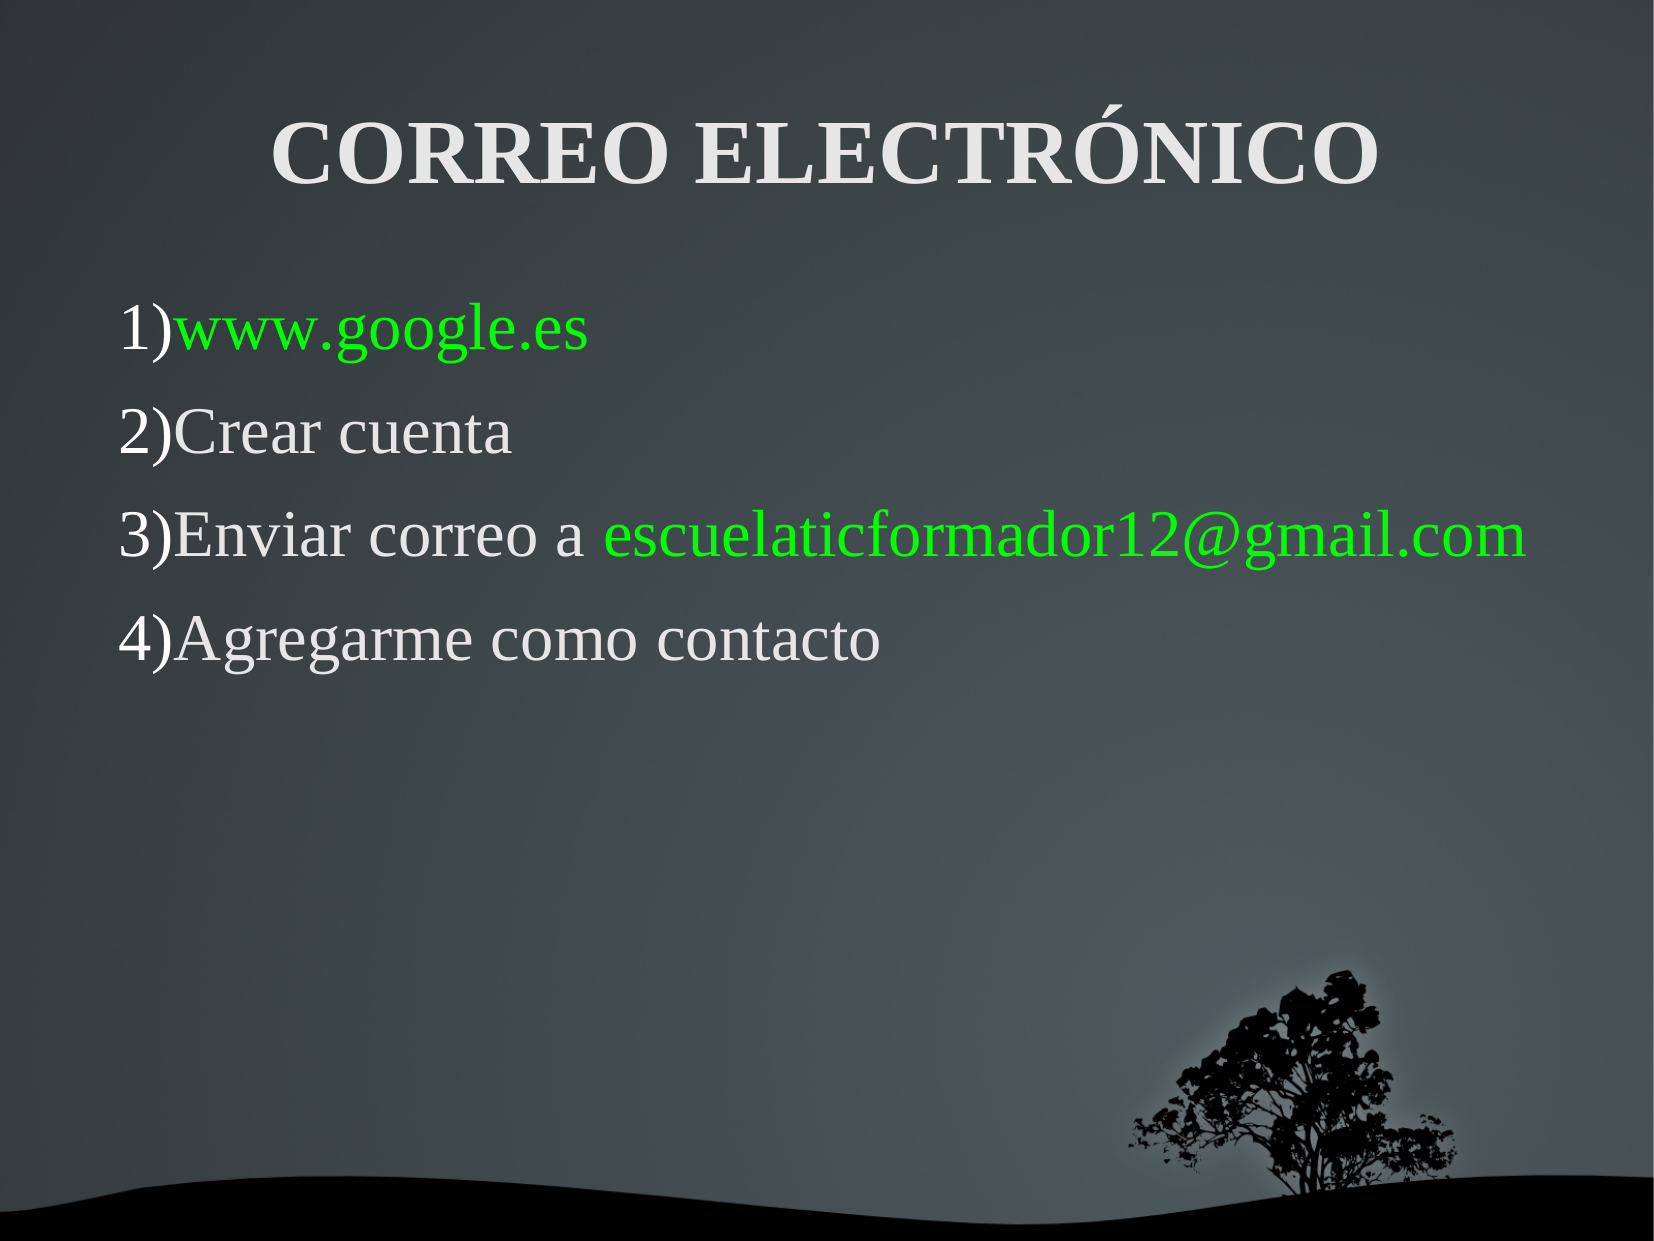

# CORREO ELECTRÓNICO
www.google.es
Crear cuenta
Enviar correo a escuelaticformador12@gmail.com
Agregarme como contacto